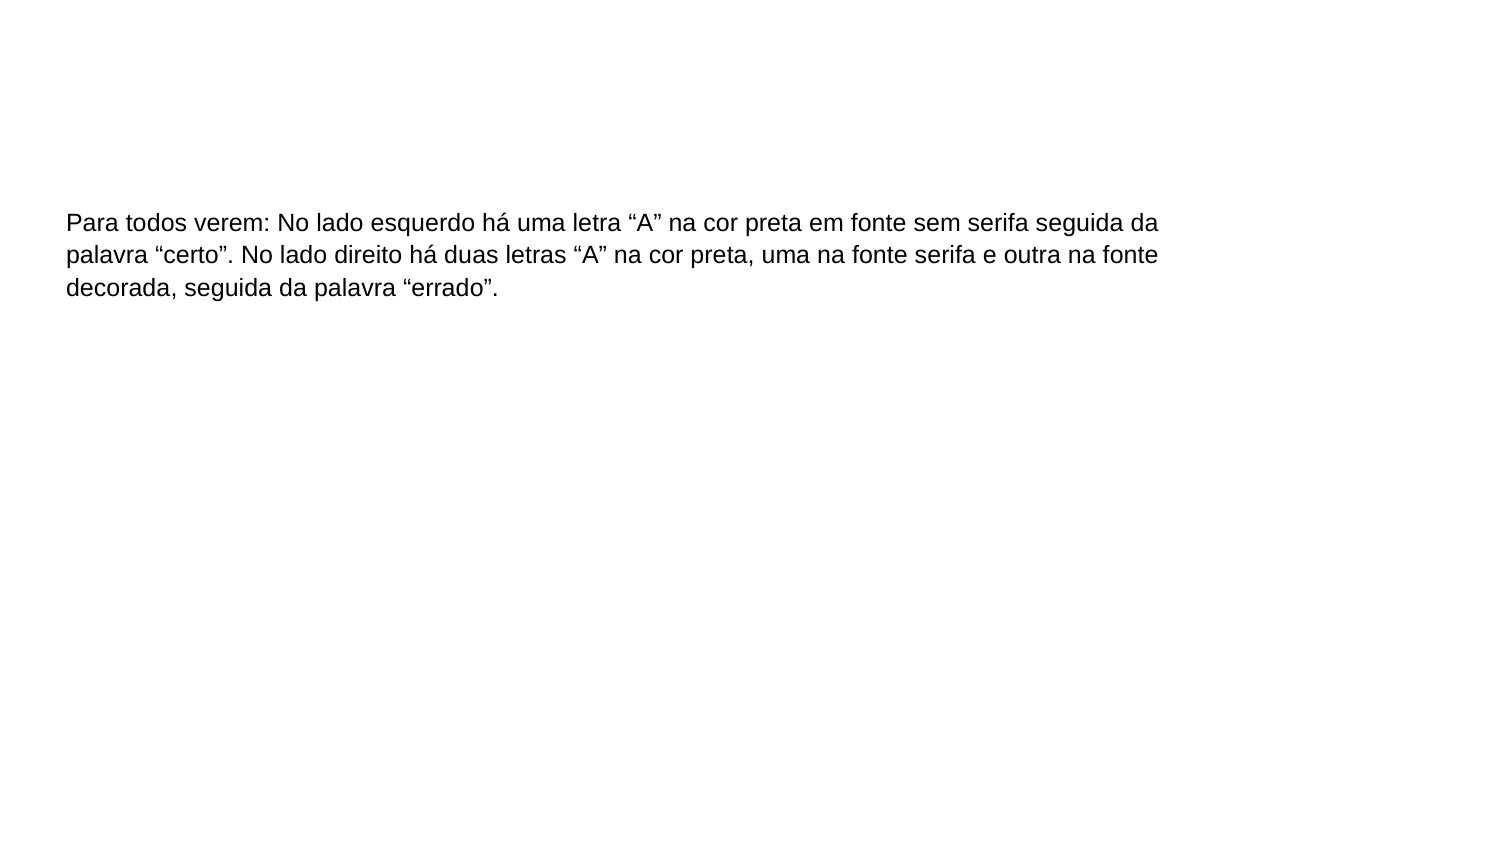

# Para todos verem: No lado esquerdo há uma letra “A” na cor preta em fonte sem serifa seguida da palavra “certo”. No lado direito há duas letras “A” na cor preta, uma na fonte serifa e outra na fonte decorada, seguida da palavra “errado”.